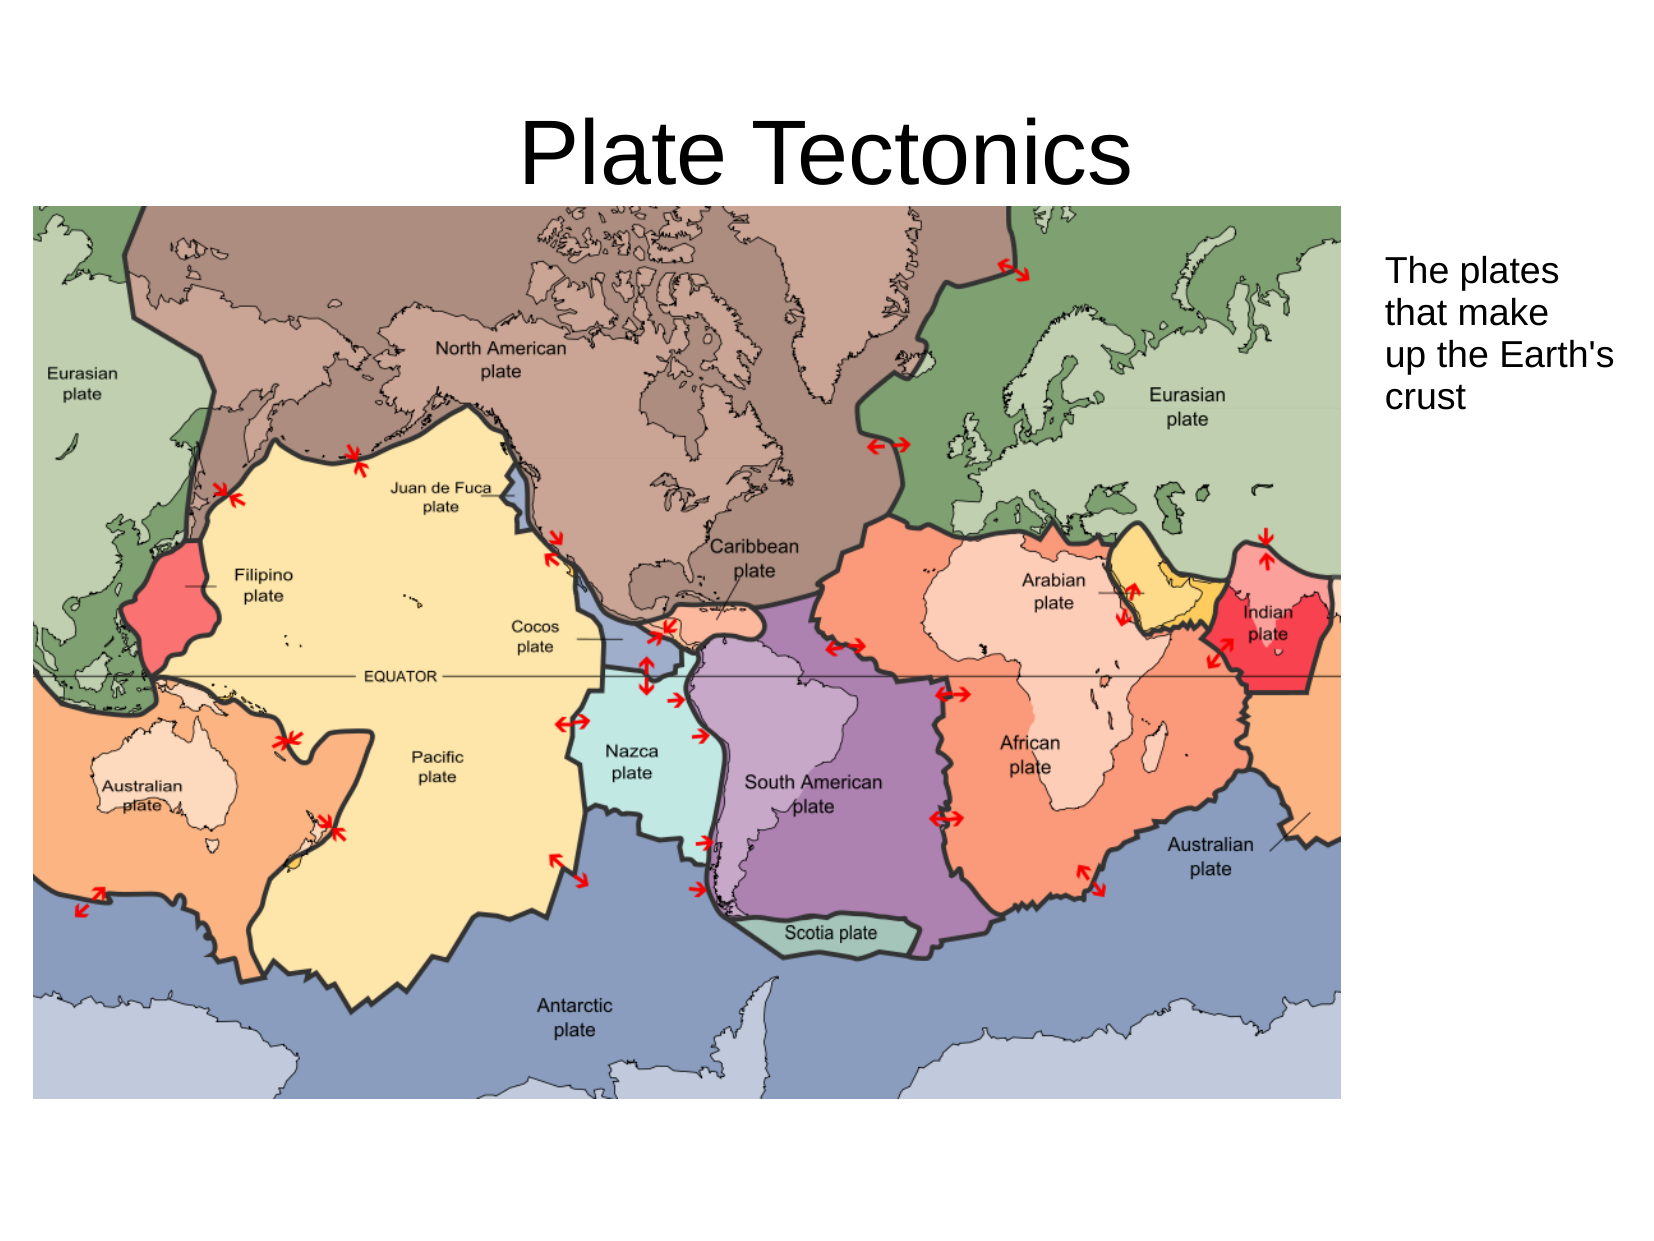

# Plate Tectonics
The plates
that make
up the Earth's
crust